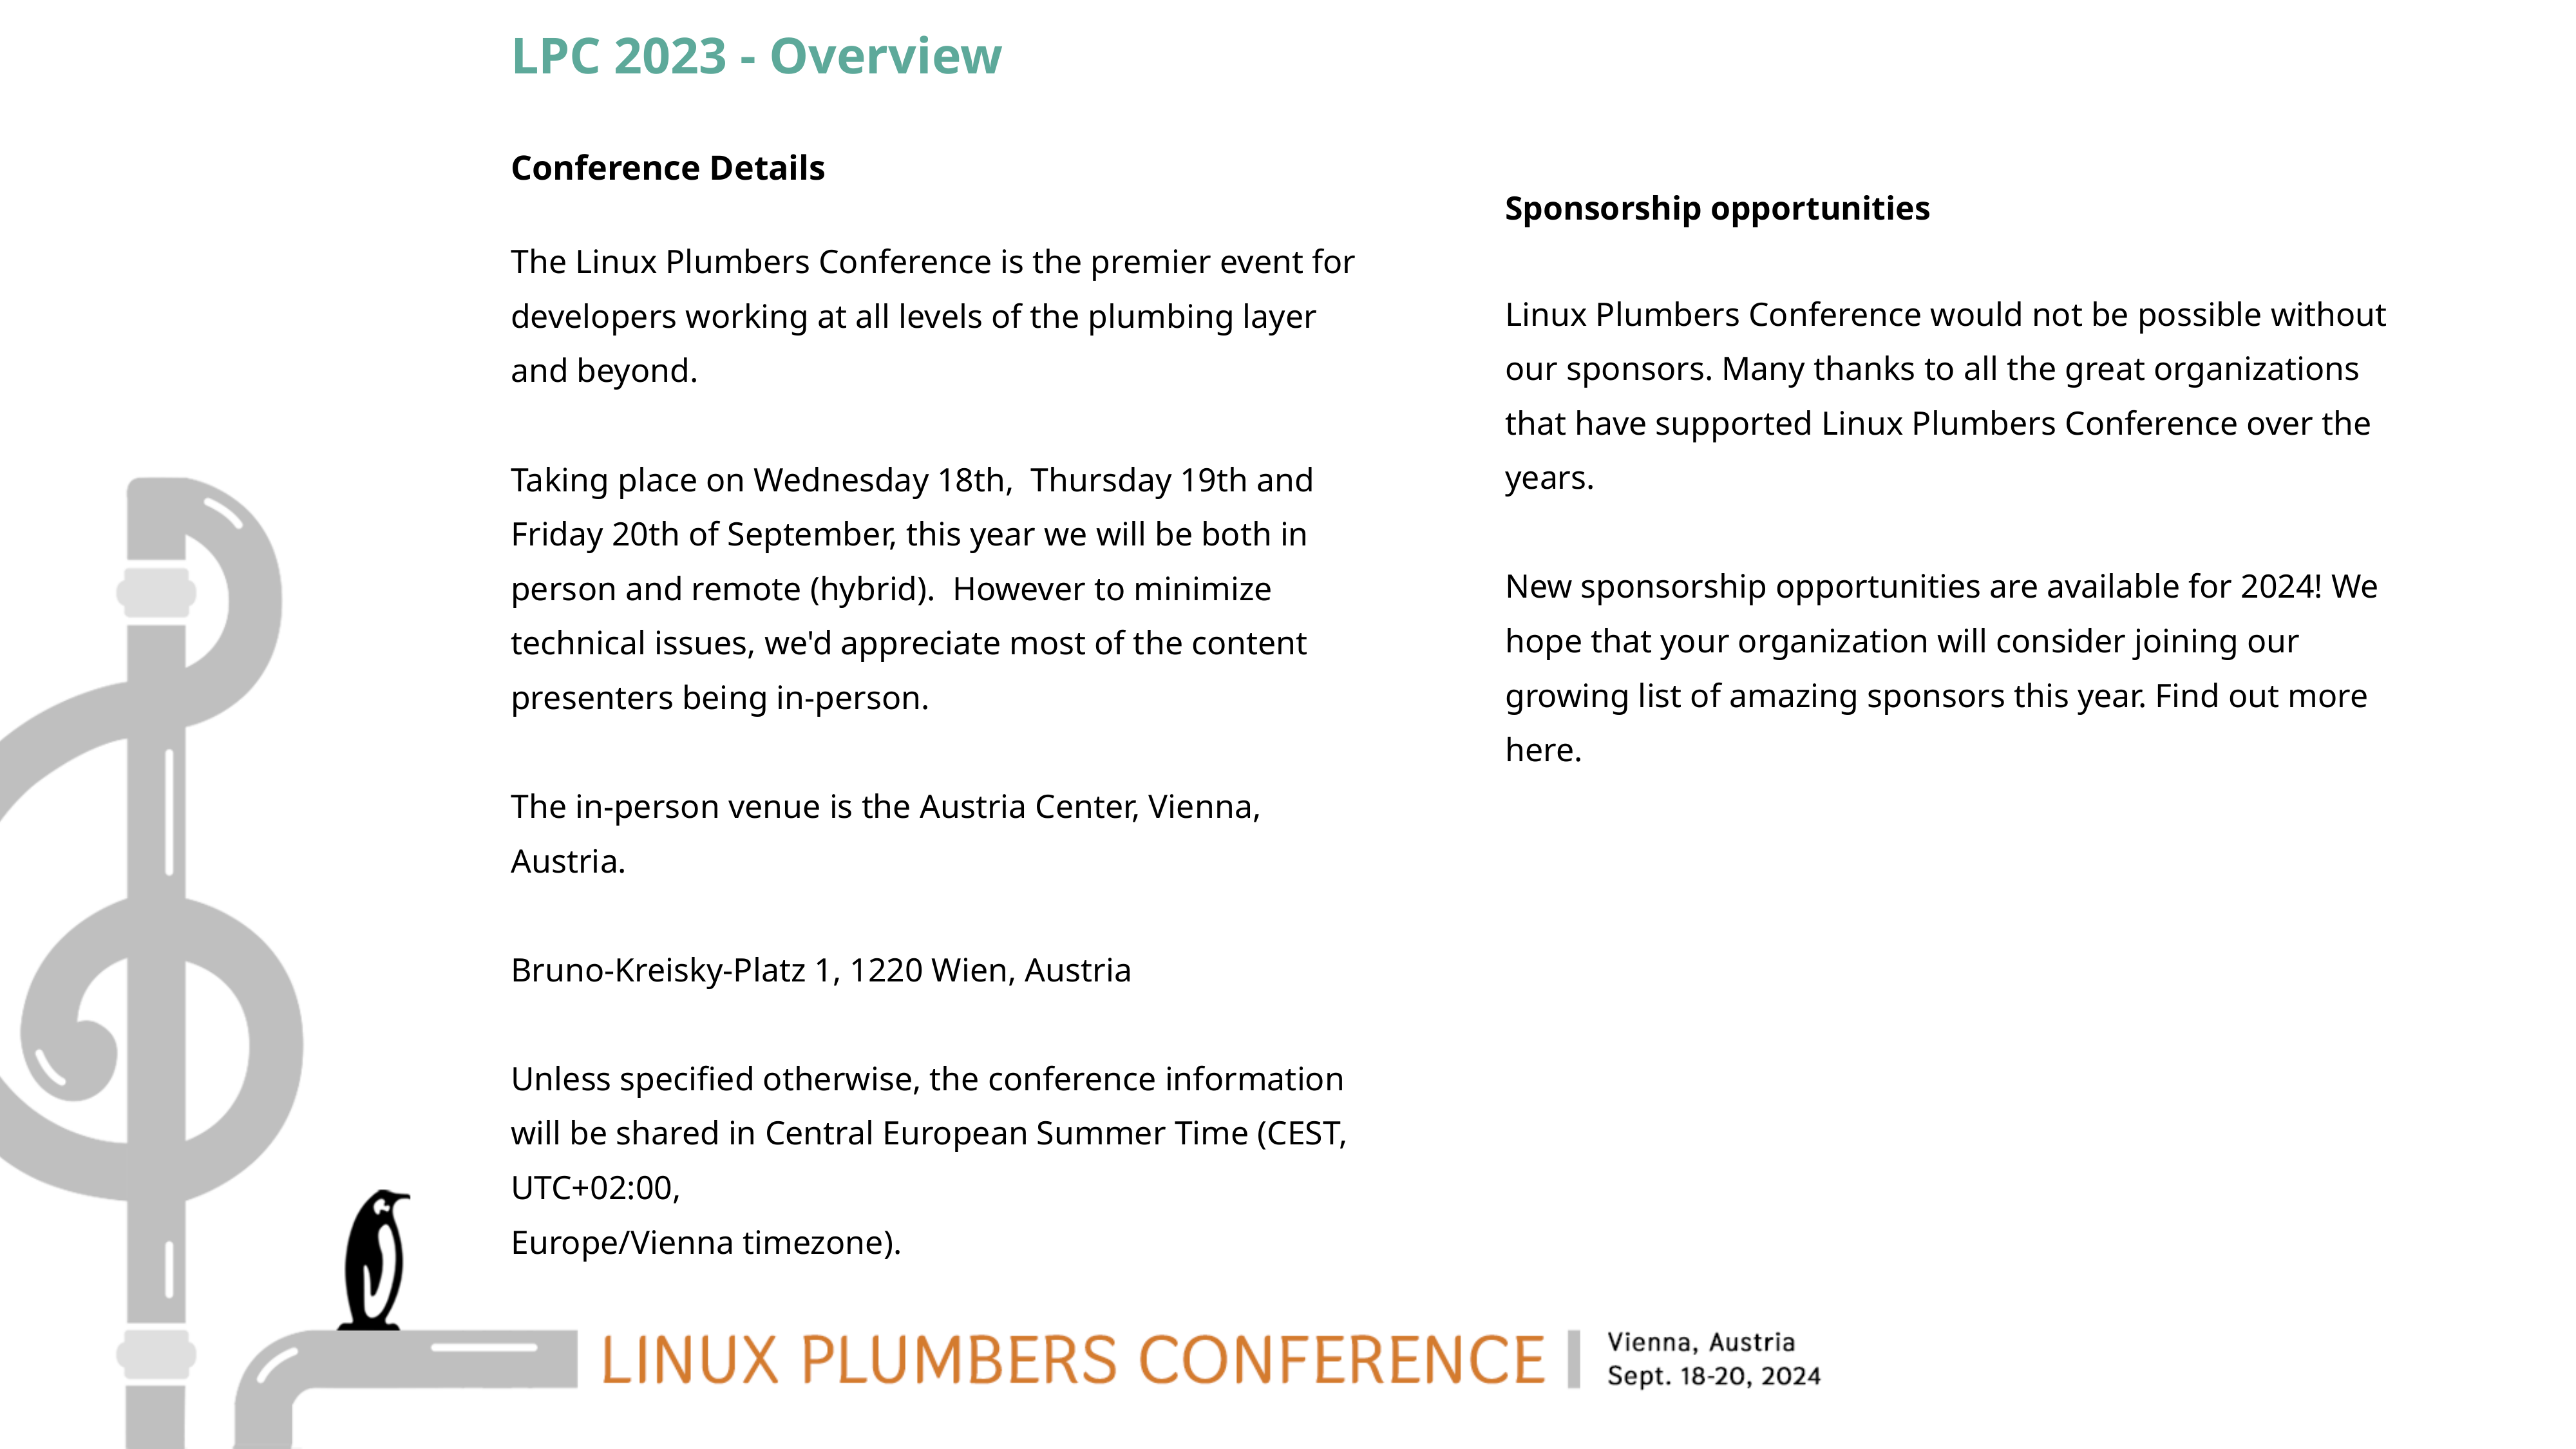

LPC 2023 - Overview
Conference Details
The Linux Plumbers Conference is the premier event for developers working at all levels of the plumbing layer and beyond.
Taking place on Wednesday 18th, Thursday 19th and Friday 20th of September, this year we will be both in person and remote (hybrid). However to minimize technical issues, we'd appreciate most of the content presenters being in-person.
The in-person venue is the Austria Center, Vienna, Austria.
Bruno-Kreisky-Platz 1, 1220 Wien, Austria
Unless specified otherwise, the conference information will be shared in Central European Summer Time (CEST, UTC+02:00,
Europe/Vienna timezone).
Sponsorship opportunities
Linux Plumbers Conference would not be possible without our sponsors. Many thanks to all the great organizations that have supported Linux Plumbers Conference over the years.
New sponsorship opportunities are available for 2024! We hope that your organization will consider joining our growing list of amazing sponsors this year. Find out more here.